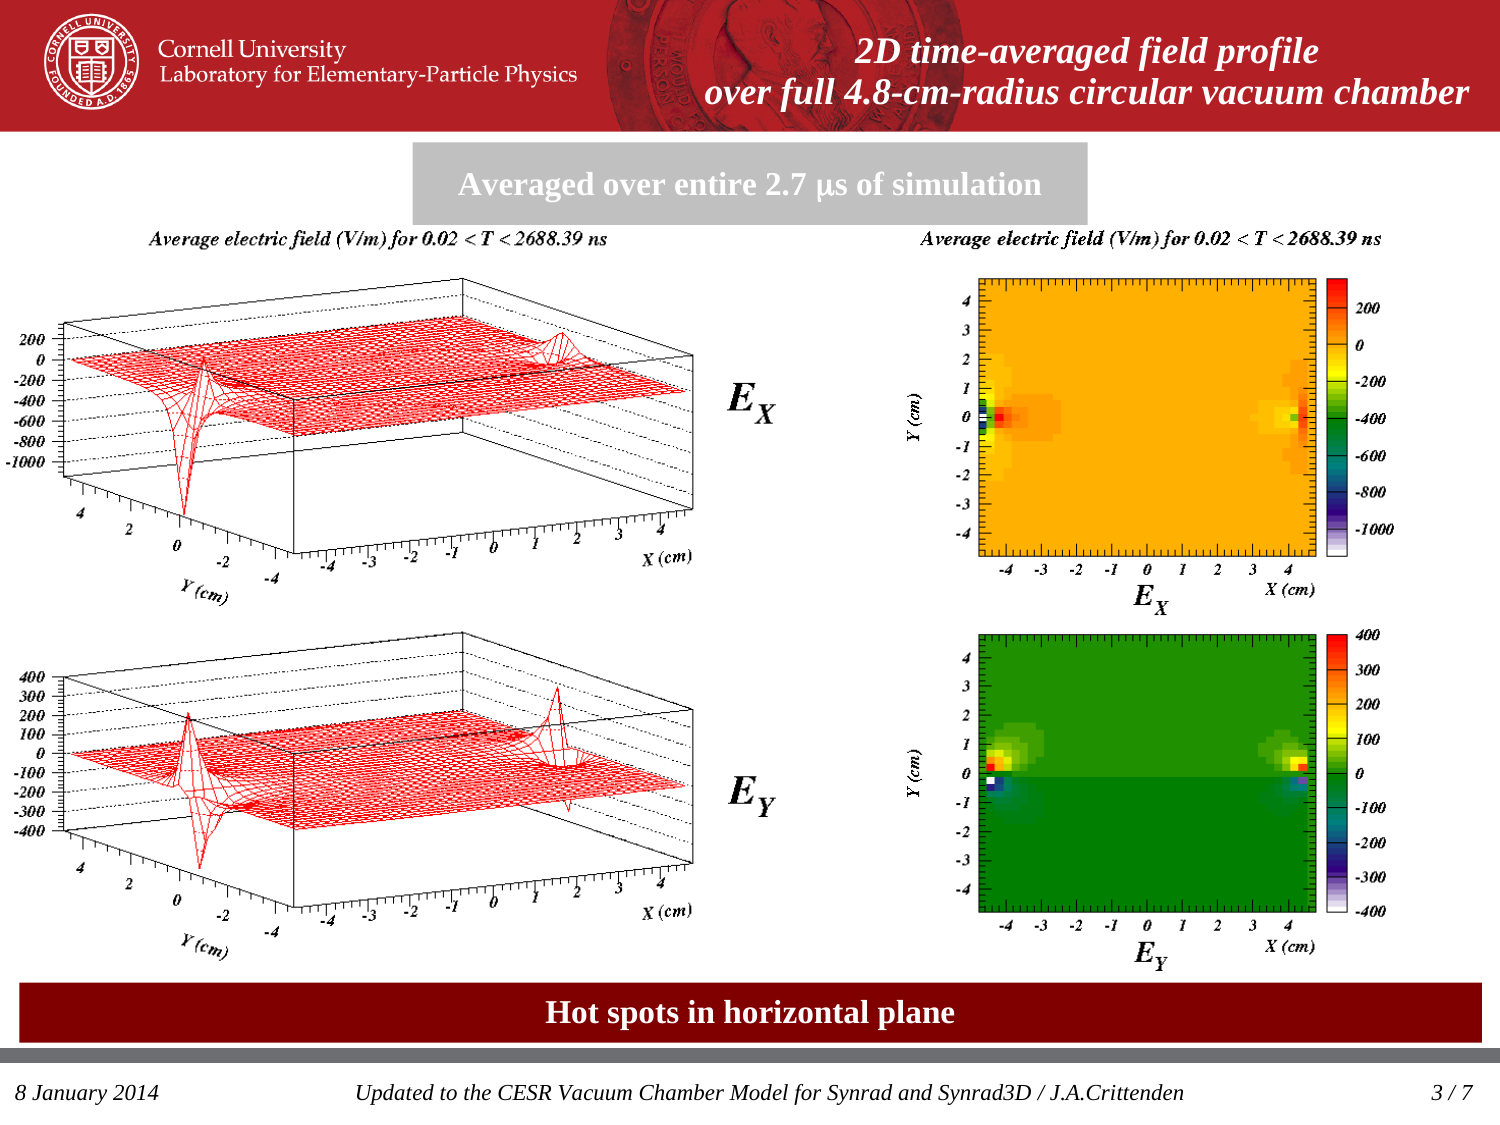

# 2D time-averaged field profile over full 4.8-cm-radius circular vacuum chamber
Averaged over entire 2.7 ms of simulation
Hot spots in horizontal plane